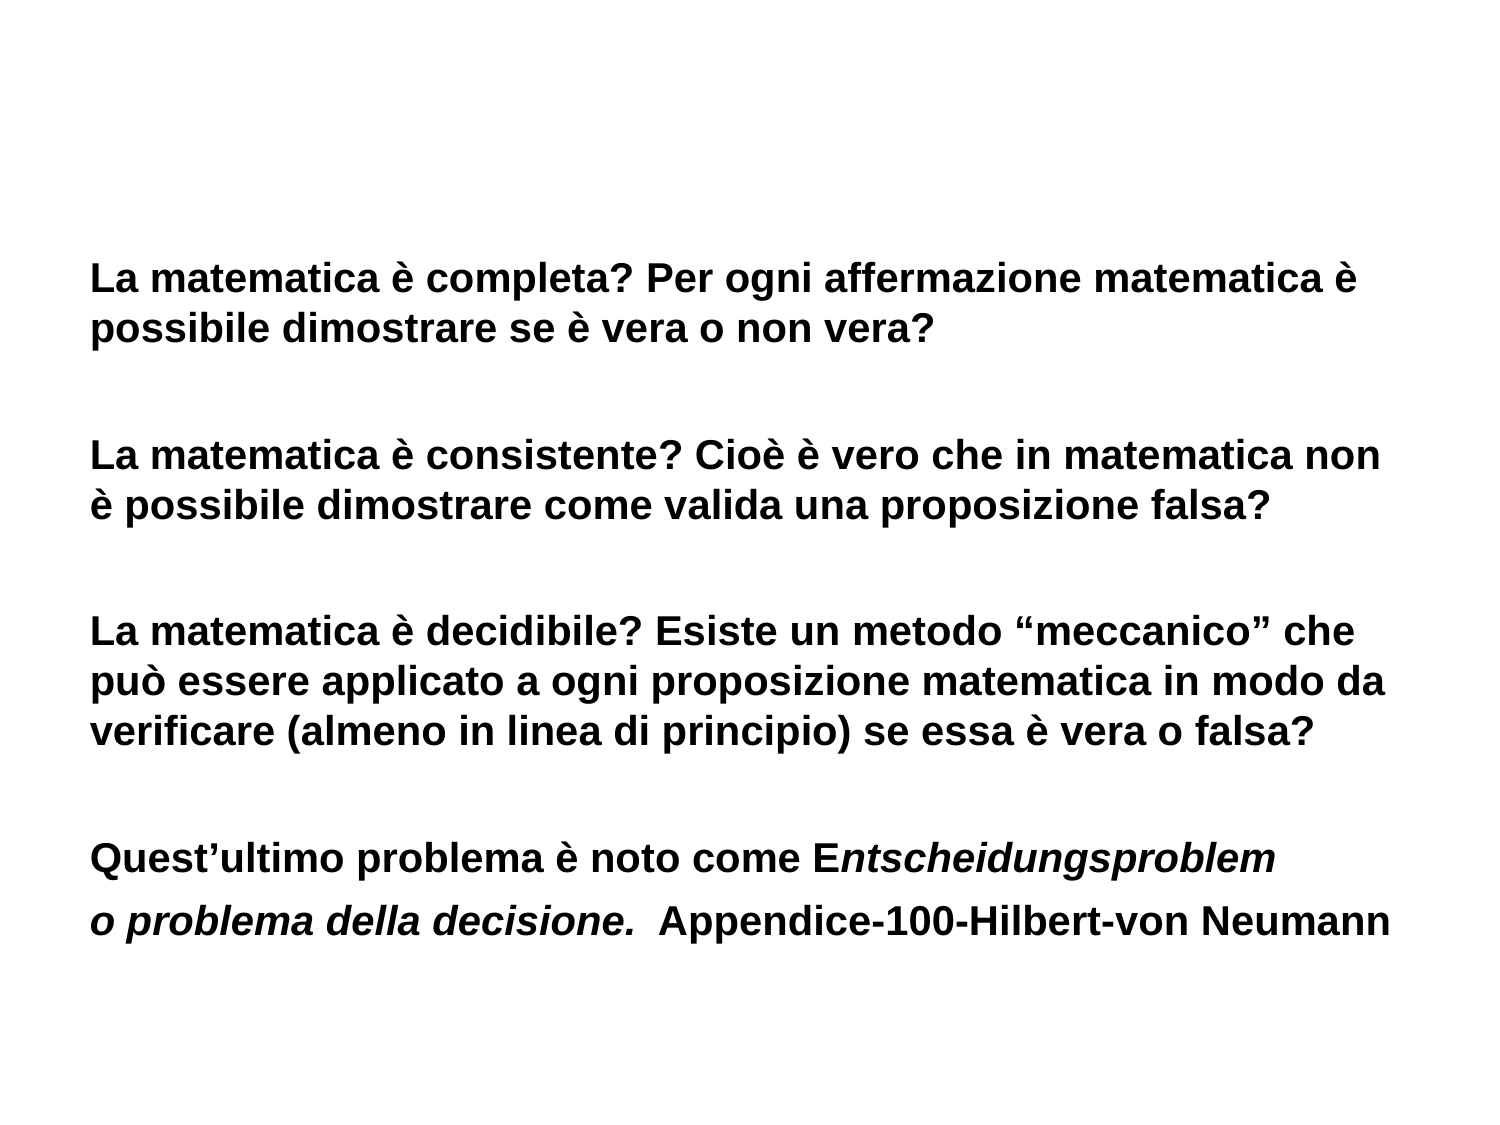

#
La matematica è completa? Per ogni affermazione matematica è possibile dimostrare se è vera o non vera?
La matematica è consistente? Cioè è vero che in matematica non è possibile dimostrare come valida una proposizione falsa?
La matematica è decidibile? Esiste un metodo “meccanico” che può essere applicato a ogni proposizione matematica in modo da verificare (almeno in linea di principio) se essa è vera o falsa?
Quest’ultimo problema è noto come Entscheidungsproblem
o problema della decisione.  Appendice-100-Hilbert-von Neumann